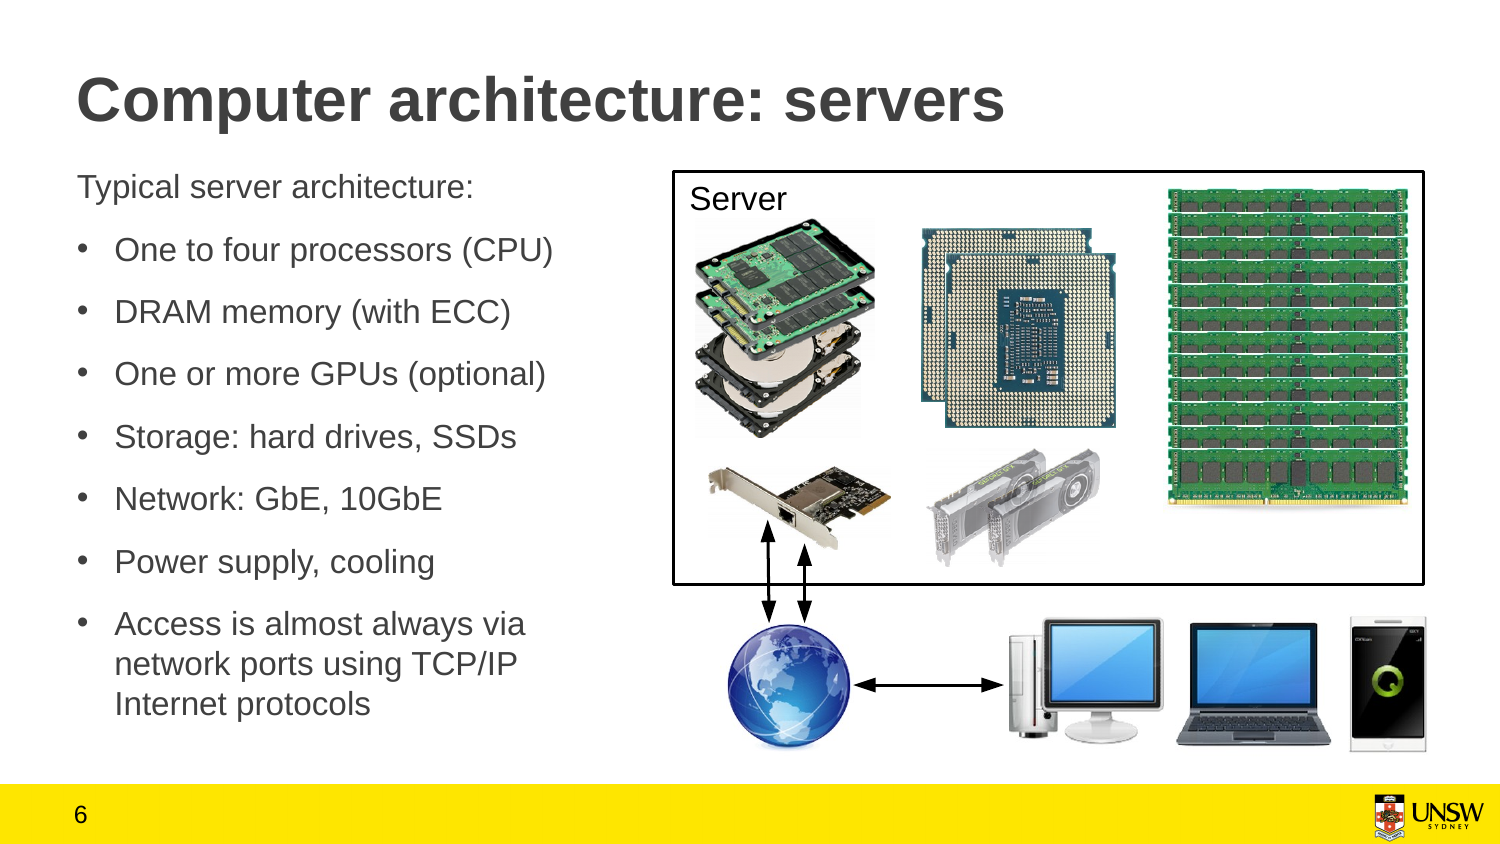

# Computer architecture: servers
Typical server architecture:
One to four processors (CPU)
DRAM memory (with ECC)
One or more GPUs (optional)
Storage: hard drives, SSDs
Network: GbE, 10GbE
Power supply, cooling
Access is almost always via
network ports using TCP/IP
Internet protocols
Server